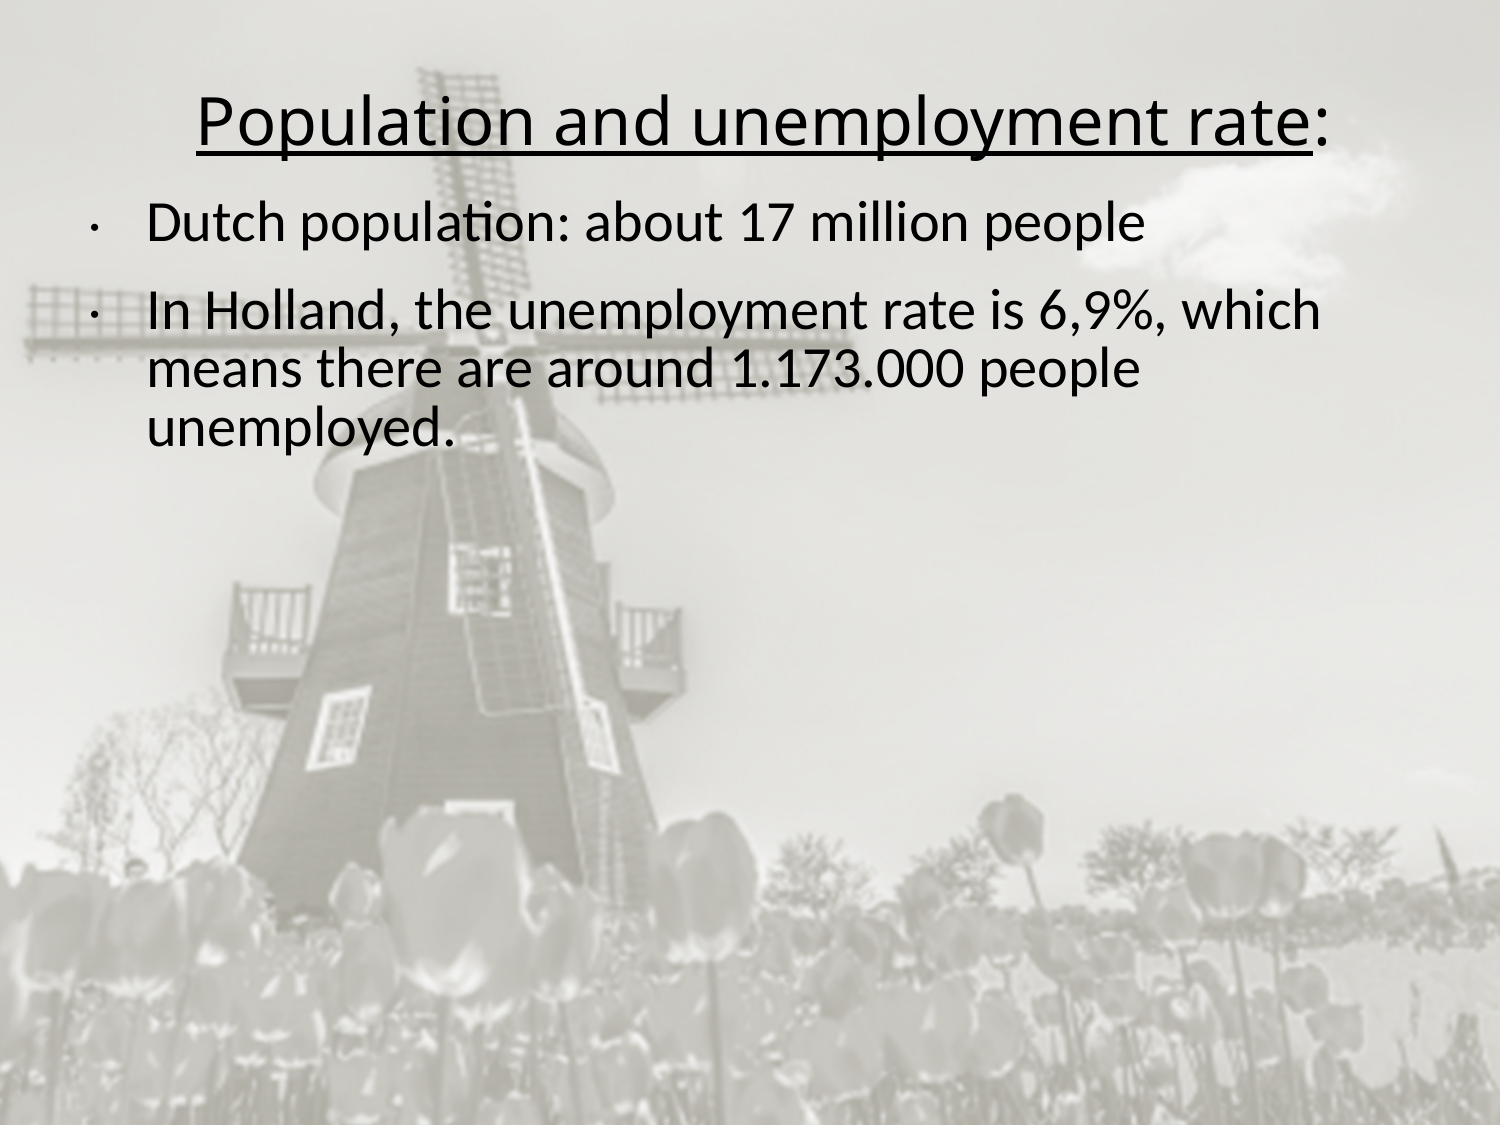

# Population and unemployment rate:
Dutch population: about 17 million people
In Holland, the unemployment rate is 6,9%, which means there are around 1.173.000 people unemployed.